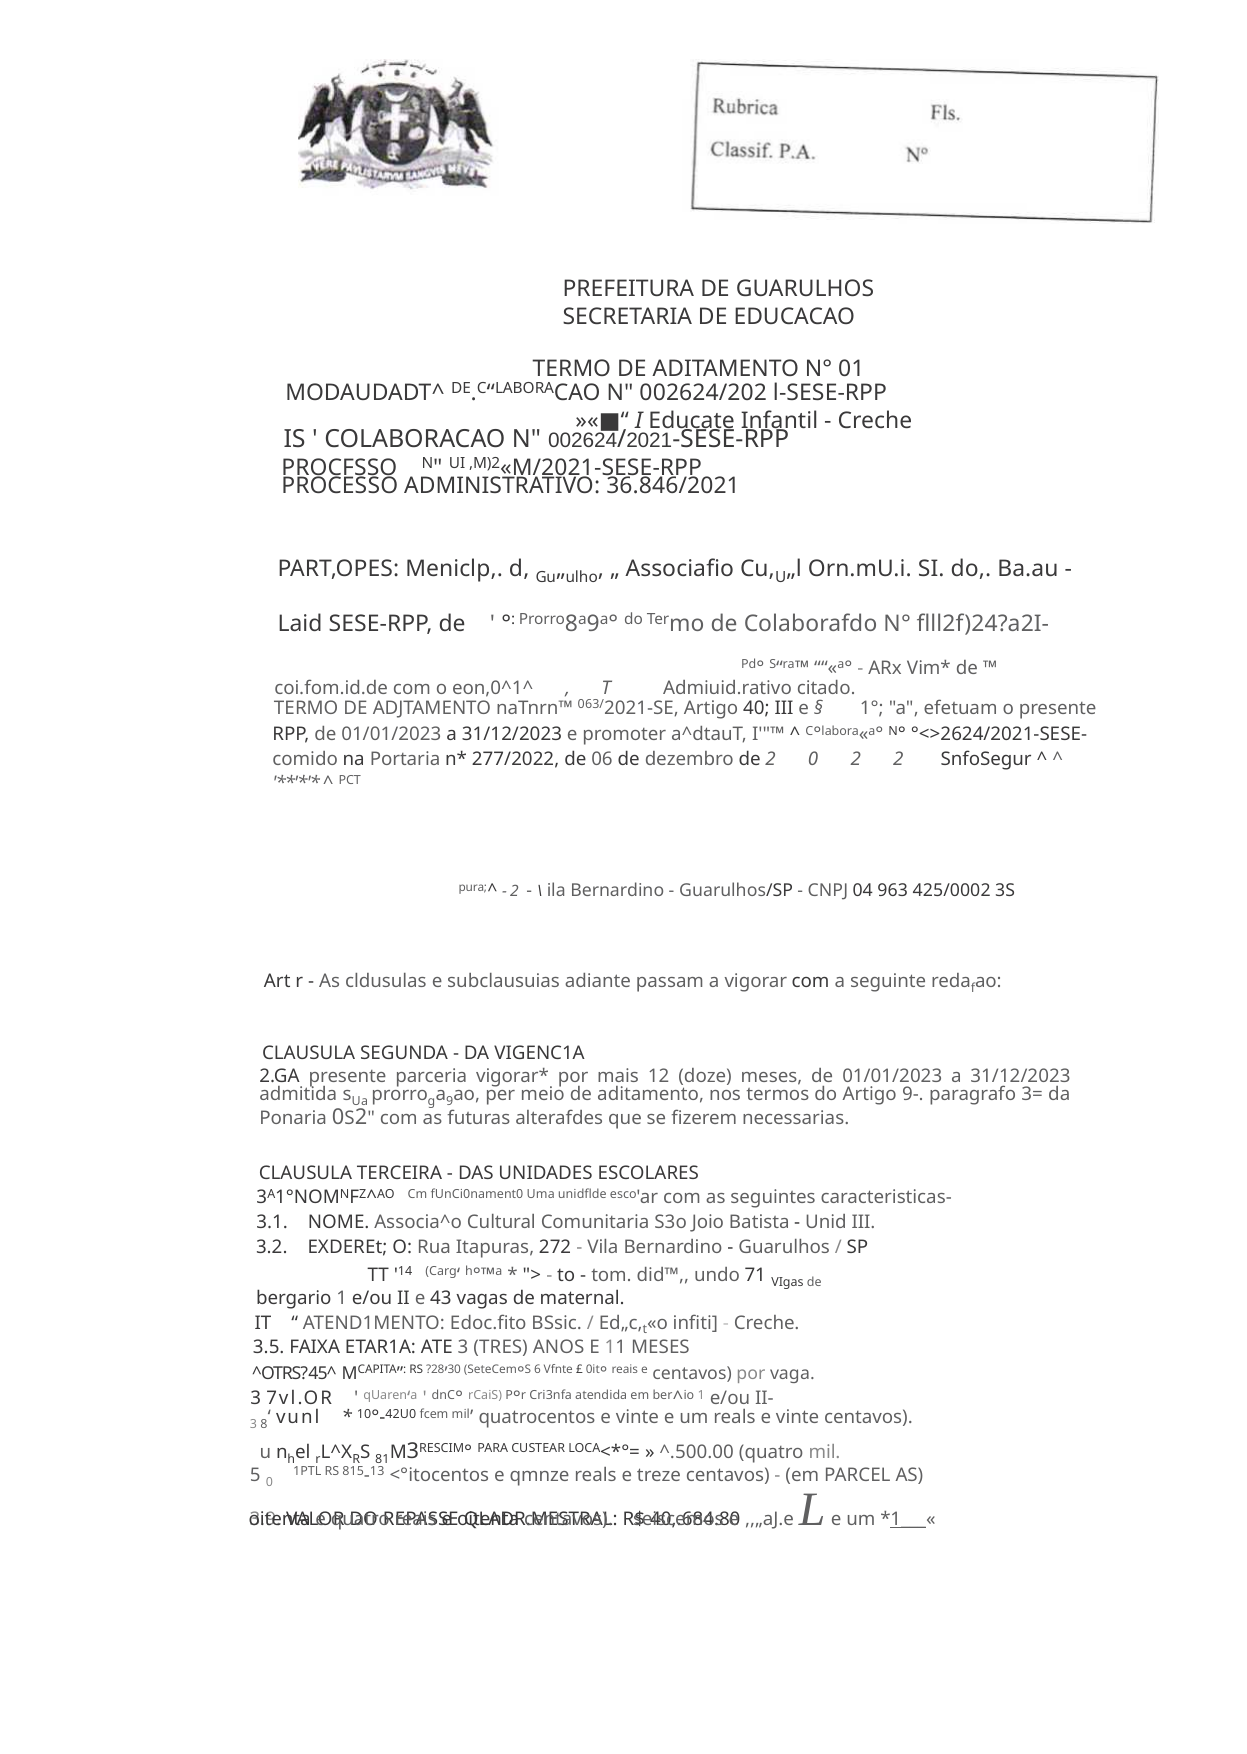

PREFEITURA DE GUARULHOS SECRETARIA DE EDUCACAO
TERMO DE ADITAMENTO N° 01
MODAUDADT^ DE.C“LABORACAO N" 002624/202 l-SESE-RPP
»«■“ I Educate Infantil - Creche
IS ' COLABORACAO N" 002624/2021-SESE-RPP
PROCFSSO N" UI ,M)2«M/2021-SESE-RPP
PROCESSO ADMINISTRATIVO: 36.846/2021
PART,OPES: Meniclp,. d, Gu„ulho, „ Associafio Cu,U„l Orn.mU.i. SI. do,. Ba.au - Laid SESE-RPP, de ' °: Prorro8a9a° do Termo de Colaborafdo N° flll2f)24?a2I-
Pd° S“ra™ ““«a° - ARx Vim* de ™ coi.fom.id.de com o eon,0^1^,T Admiuid.rativo citado.
TERMO DE ADJTAMENTO naTnrn™ 063/2021-SE, Artigo 40; III e § 1°; "a", efetuam o presente
RPP, de 01/01/2023 a 31/12/2023 e promoter a^dtauT, I'"™ ^ C°labora«a° N° °<>2624/2021-SESE-comido na Portaria n* 277/2022, de 06 de dezembro de 2022 SnfoSegur ^ ^ '**'*'* ^ PCT
pura;^ -2 - \ ila Bernardino - Guarulhos/SP - CNPJ 04 963 425/0002 3S
Art r - As cldusulas e subclausuias adiante passam a vigorar com a seguinte redafao:
CLAUSULA SEGUNDA - DA VIGENC1A
2.GA presente parceria vigorar* por mais 12 (doze) meses, de 01/01/2023 a 31/12/2023 admitida sUa prorroga9ao, per meio de aditamento, nos termos do Artigo 9-. paragrafo 3= da Ponaria 0S2" com as futuras alterafdes que se fizerem necessarias.
CLAUSULA TERCEIRA - DAS UNIDADES ESCOLARES
3A1°NOMNFZ^AO Cm fUnCi0nament0 Uma unidflde esco'ar com as seguintes caracteristicas-
3.1. NOME. Associa^o Cultural Comunitaria S3o Joio Batista - Unid III.
3.2. EXDEREt; O: Rua Itapuras, 272 - Vila Bernardino - Guarulhos / SP
TT '14 (Carg‘ h°™a * "> - to - tom. did™,, undo 71 VIgas de
bergario 1 e/ou II e 43 vagas de maternal.
IT “ ATEND1MENTO: Edoc.fito BSsic. / Ed„c,t«o infiti] - Creche.
3.5. FAIXA ETAR1A: ATE 3 (TRES) ANOS E 11 MESES
^oTrs?45^ MCAPITA”: RS ?28’30 (SeteCem°S 6 Vfnte £ 0it° reais e centavos) por vaga.
3 7vl.or ' qUaren‘a ' dnC° rCaiS) P°r Cri3nfa atendida em ber^io 1 e/ou II-
3 8‘ vunl * 10°-42U0 fcem mil’ quatrocentos e vinte e um reals e vinte centavos).
u nhel rL^XRS 81M3RESCIM° PARA CUSTEAR LOCA<*°= » ^.500.00 (quatro mil.
5 0 1PTL RS 815-13 <°itocentos e qmnze reals e treze centavos) - (em PARCEL AS)
3.9. VALOR DO REPASSE QLADR.MESTRAL: R$ 40,.684.80 ,,„aJ.e L e um *1___«
oitenta e quatro reais e oitenta centavos). seiscemos e